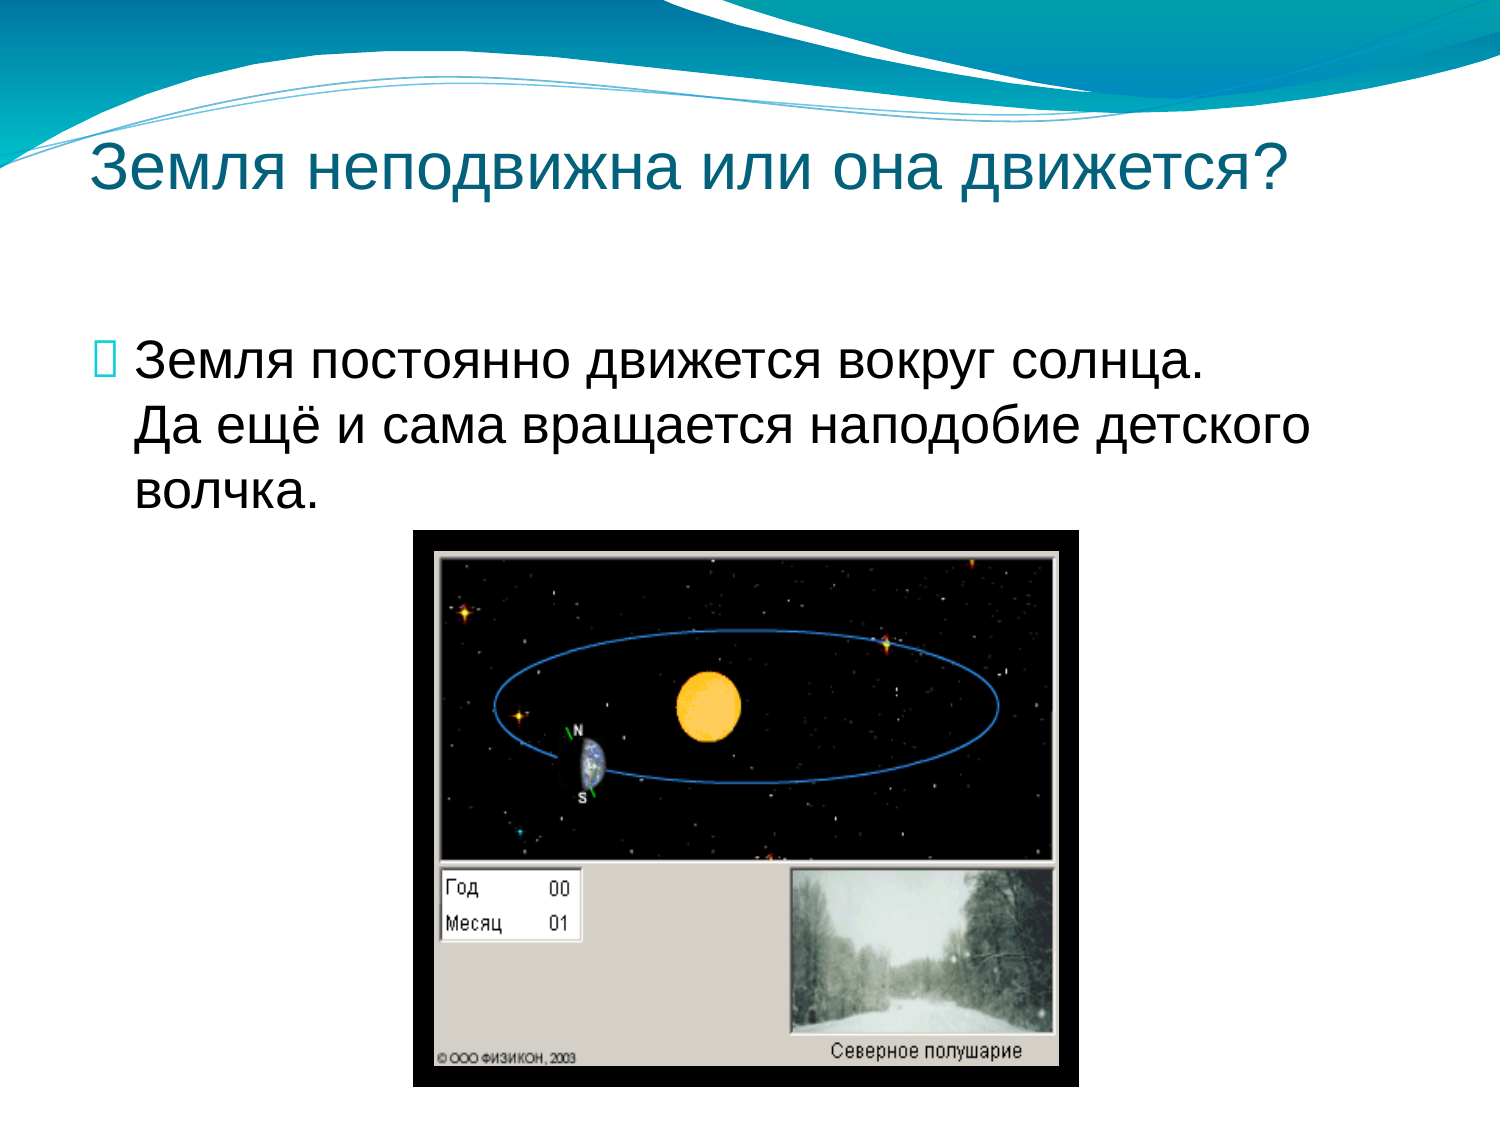

# Земля неподвижна или она движется?
Земля постоянно движется вокруг солнца. Да ещё и сама вращается наподобие детского волчка.